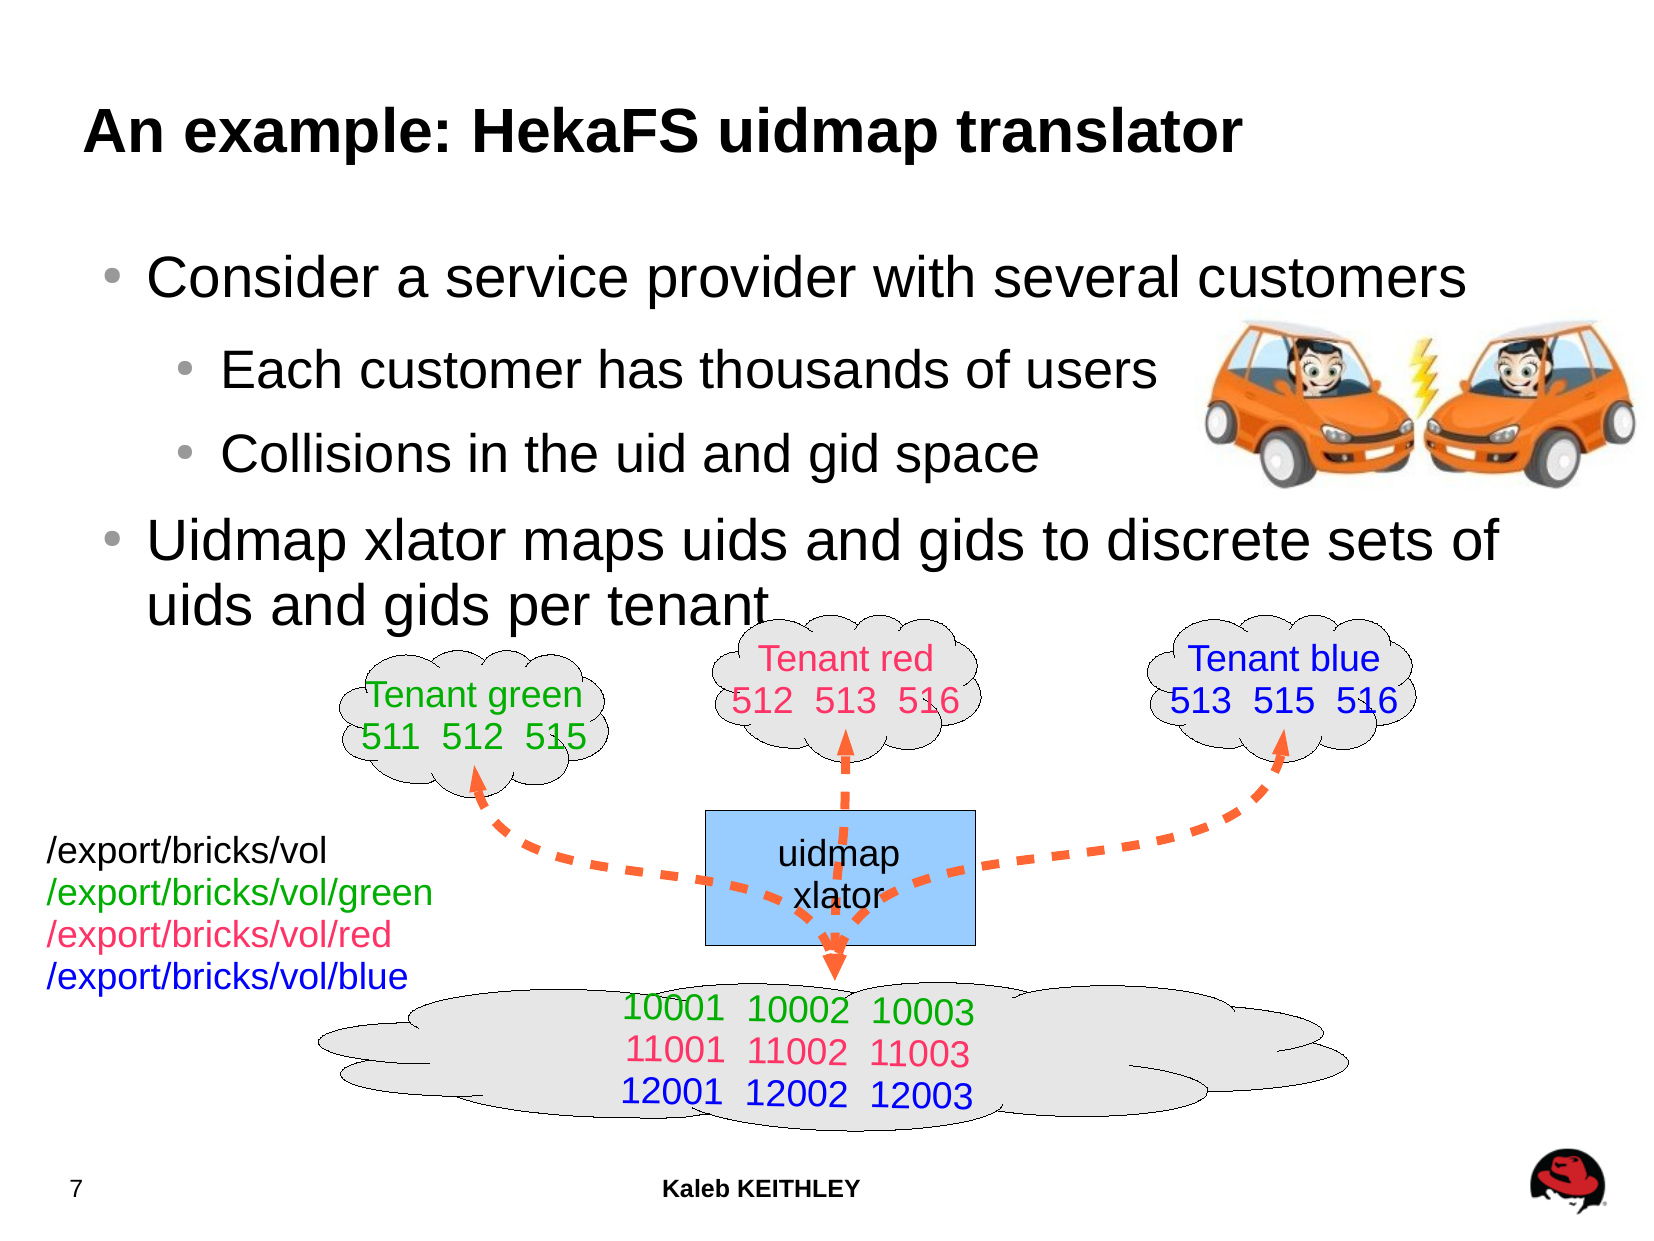

# An example: HekaFS uidmap translator
Consider a service provider with several customers
Each customer has thousands of users
Collisions in the uid and gid space
Uidmap xlator maps uids and gids to discrete sets of uids and gids per tenant
Tenant red
512 513 516
Tenant blue
513 515 516
Tenant green
511 512 515
/export/bricks/vol
/export/bricks/vol/green
/export/bricks/vol/red
/export/bricks/vol/blue
uidmap
xlator
10001 10002 10003
11001 11002 11003
12001 12002 12003